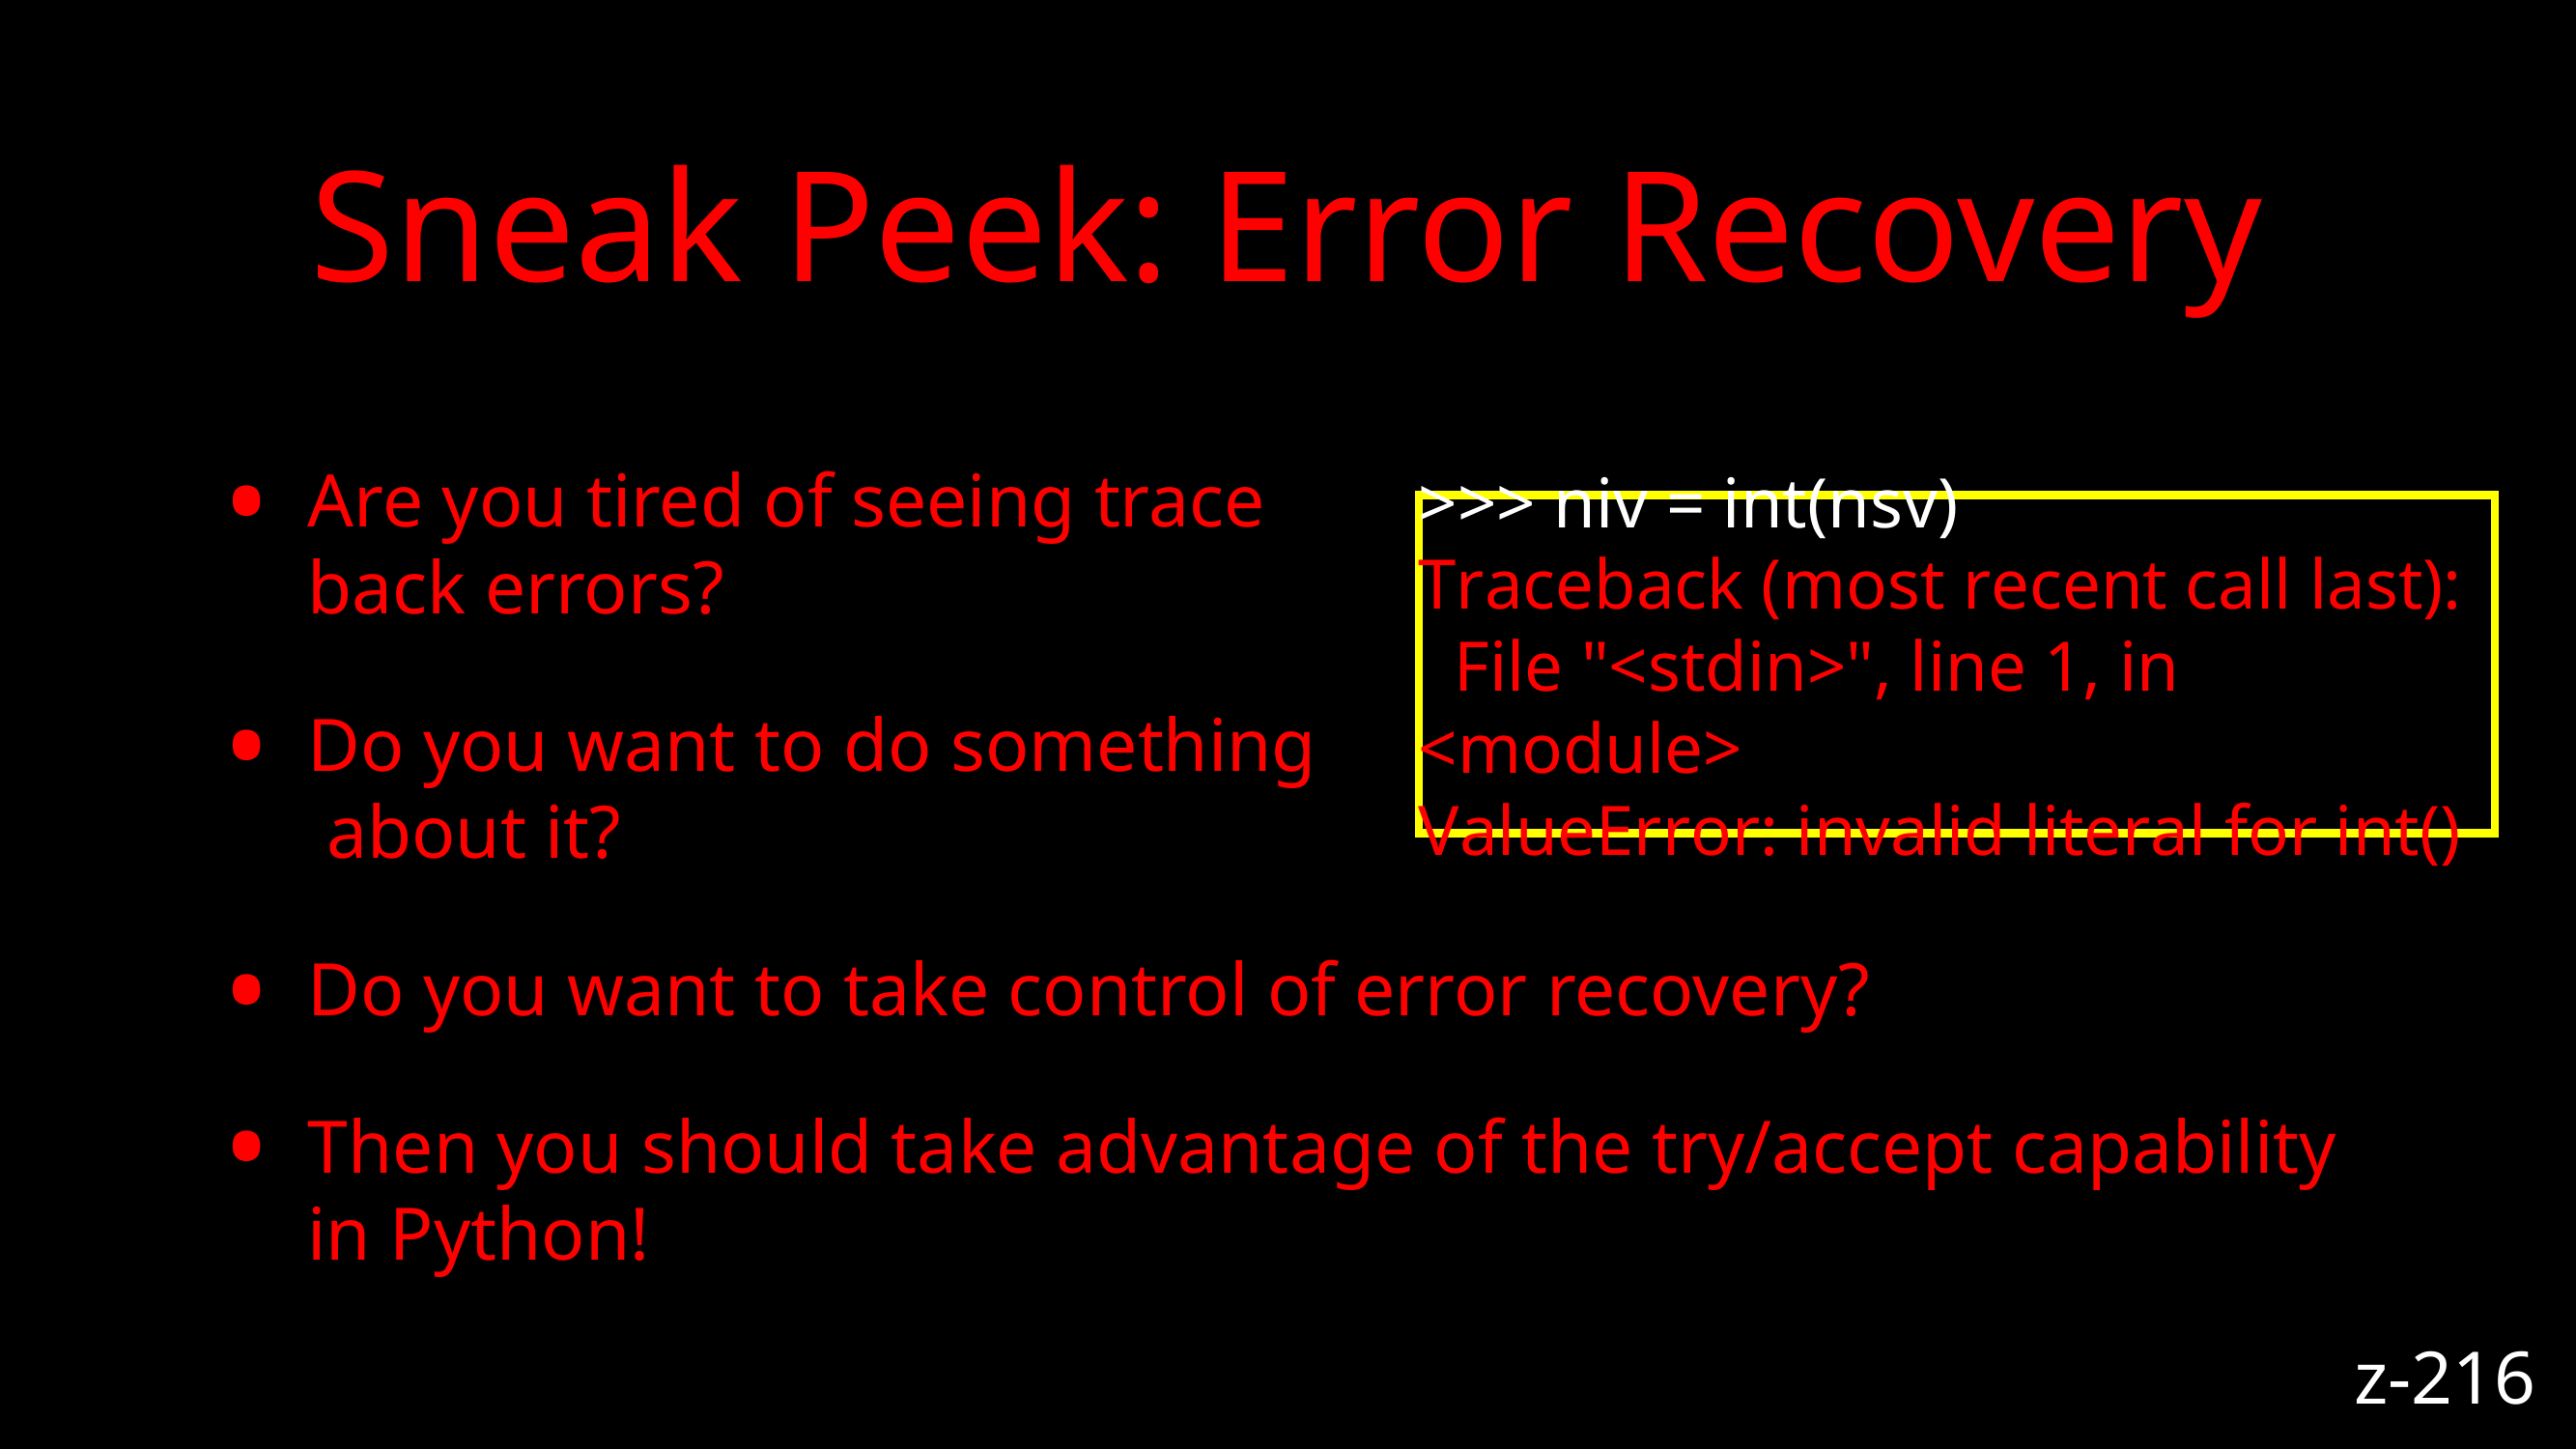

# Sneak Peek: Error Recovery
Are you tired of seeing trace
back errors?
Do you want to do something
 about it?
Do you want to take control of error recovery?
Then you should take advantage of the try/accept capability in Python!
>>> niv = int(nsv)
Traceback (most recent call last):
 File "<stdin>", line 1, in <module>
ValueError: invalid literal for int()
z-216